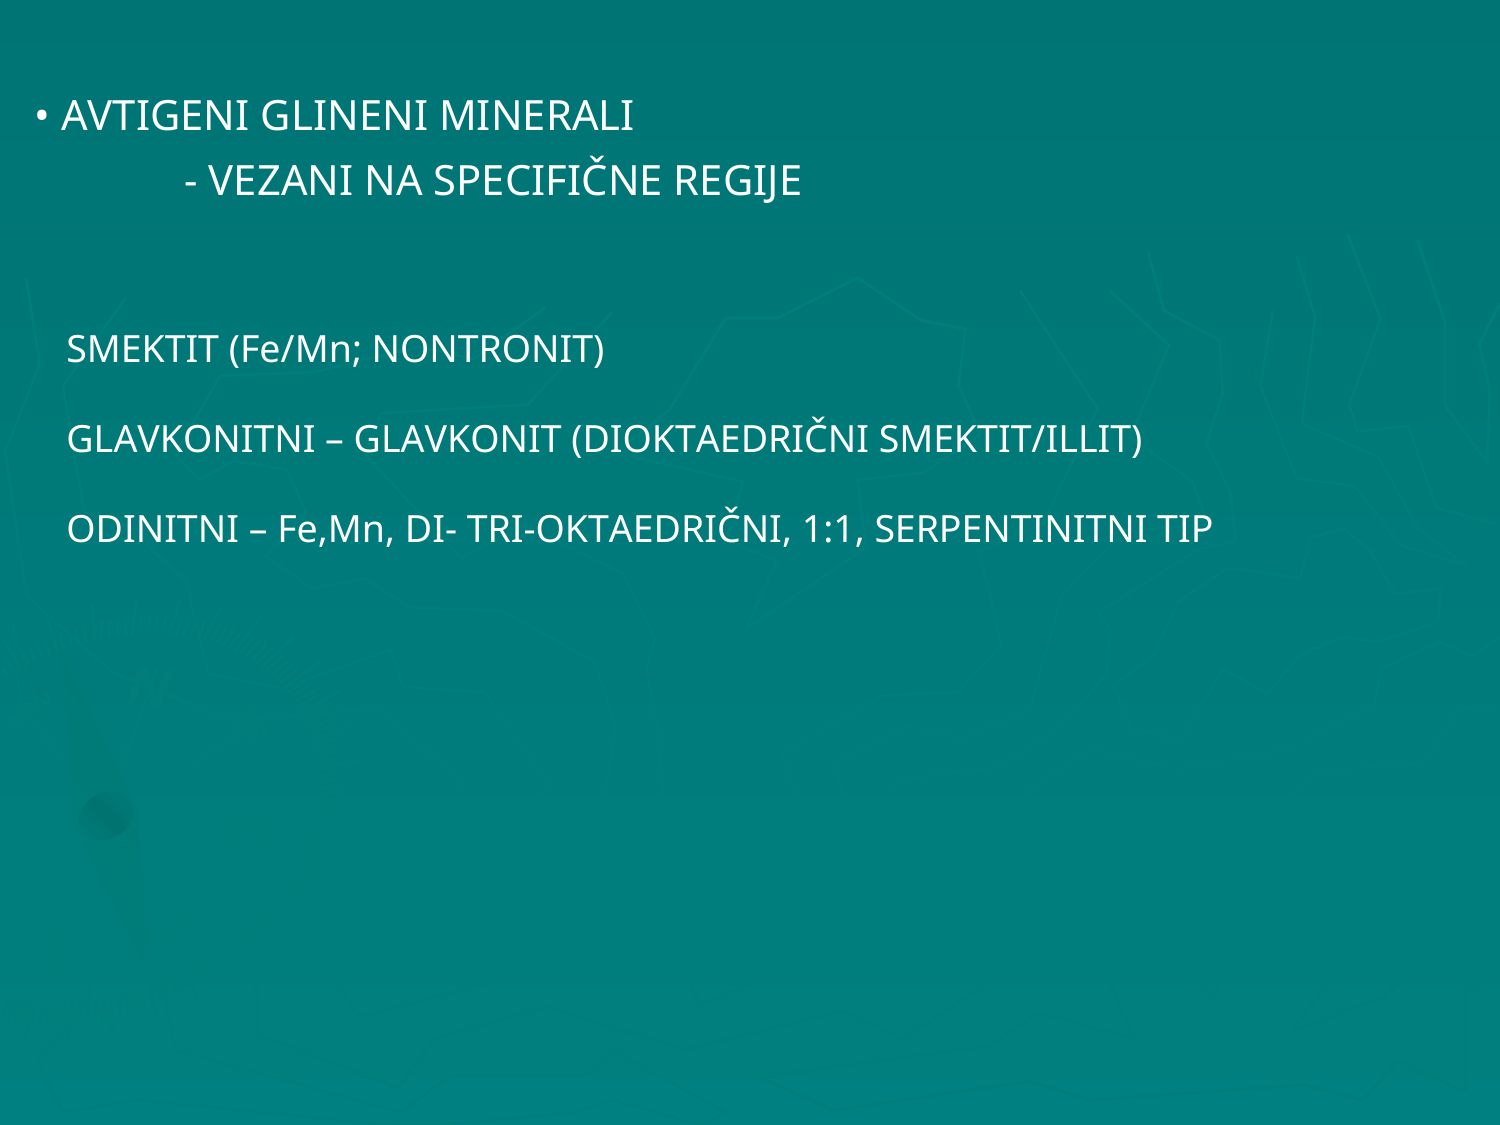

AVTIGENI GLINENI MINERALI
	- VEZANI NA SPECIFIČNE REGIJE
SMEKTIT (Fe/Mn; NONTRONIT)
GLAVKONITNI – GLAVKONIT (DIOKTAEDRIČNI SMEKTIT/ILLIT)
ODINITNI – Fe,Mn, DI- TRI-OKTAEDRIČNI, 1:1, SERPENTINITNI TIP